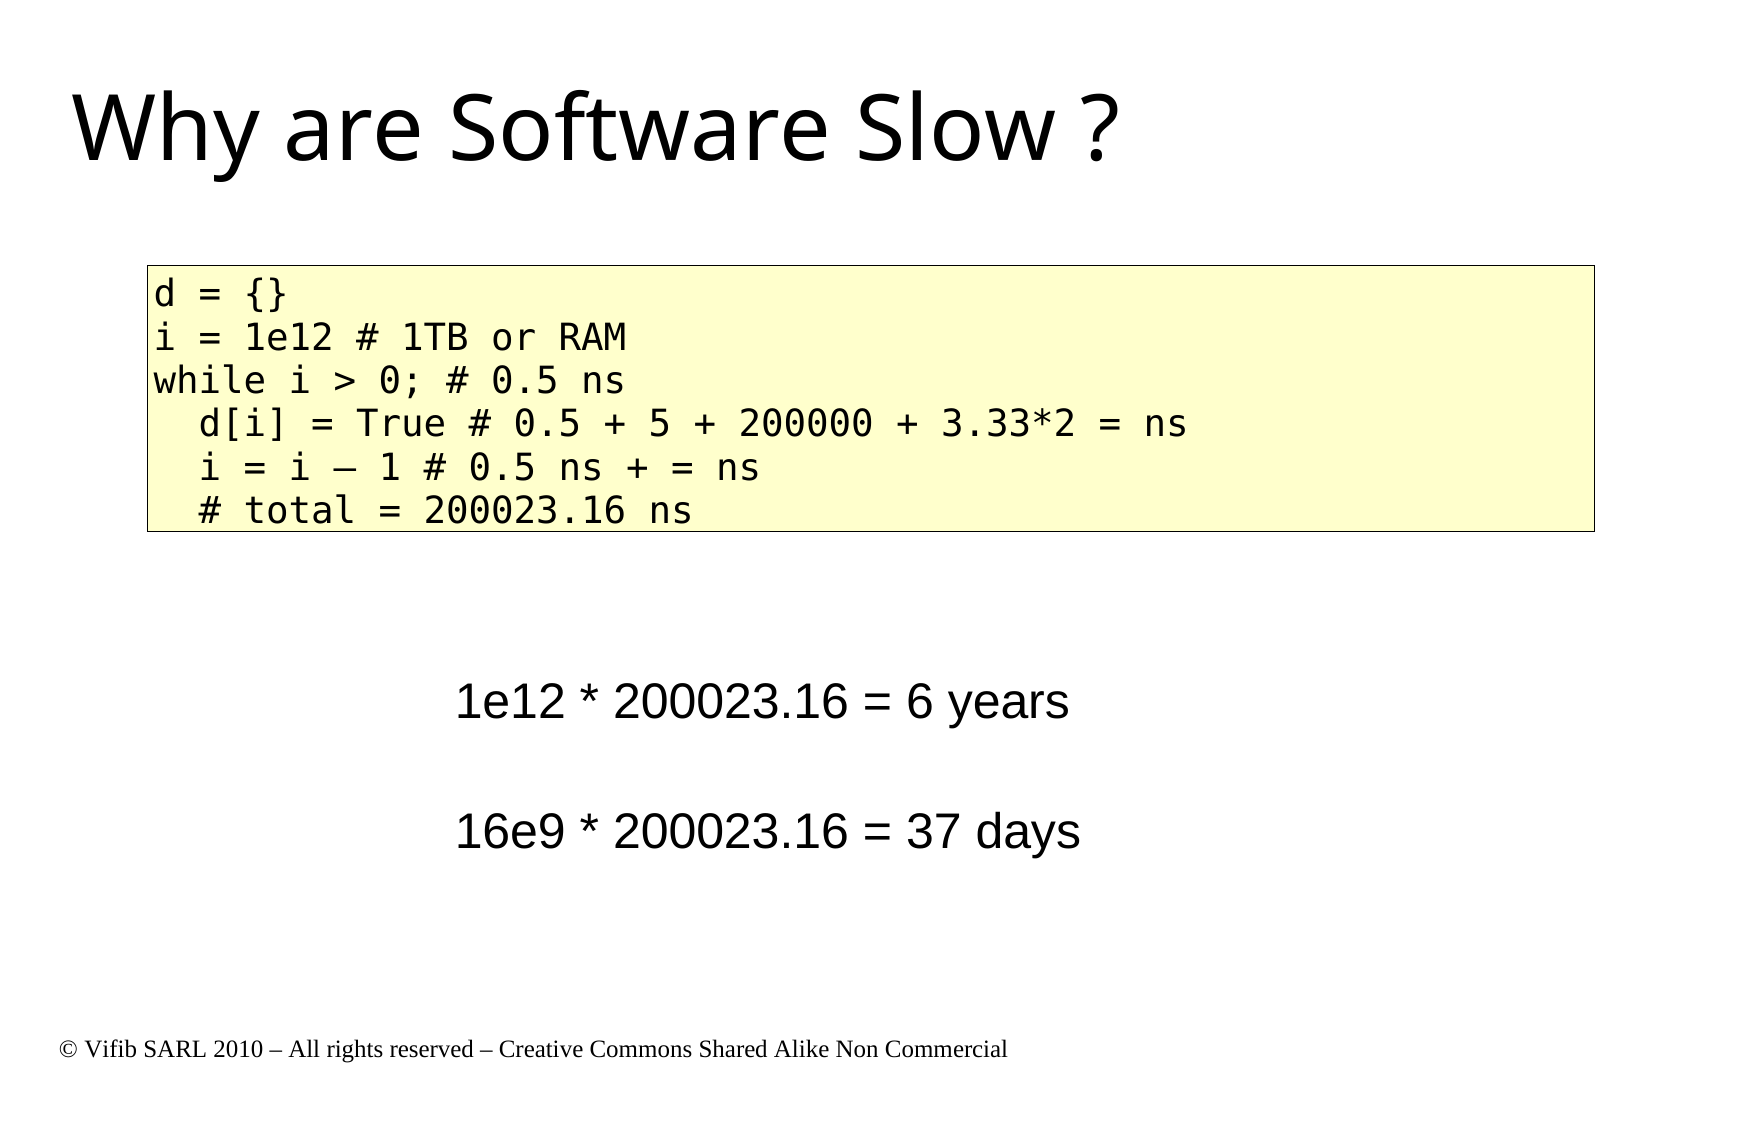

# Why are Software Slow ?
d = {}
i = 1e12 # 1TB or RAM
while i > 0; # 0.5 ns
 d[i] = True # 0.5 + 5 + 200000 + 3.33*2 = ns
 i = i – 1 # 0.5 ns + = ns
 # total = 200023.16 ns
1e12 * 200023.16 = 6 years
16e9 * 200023.16 = 37 days